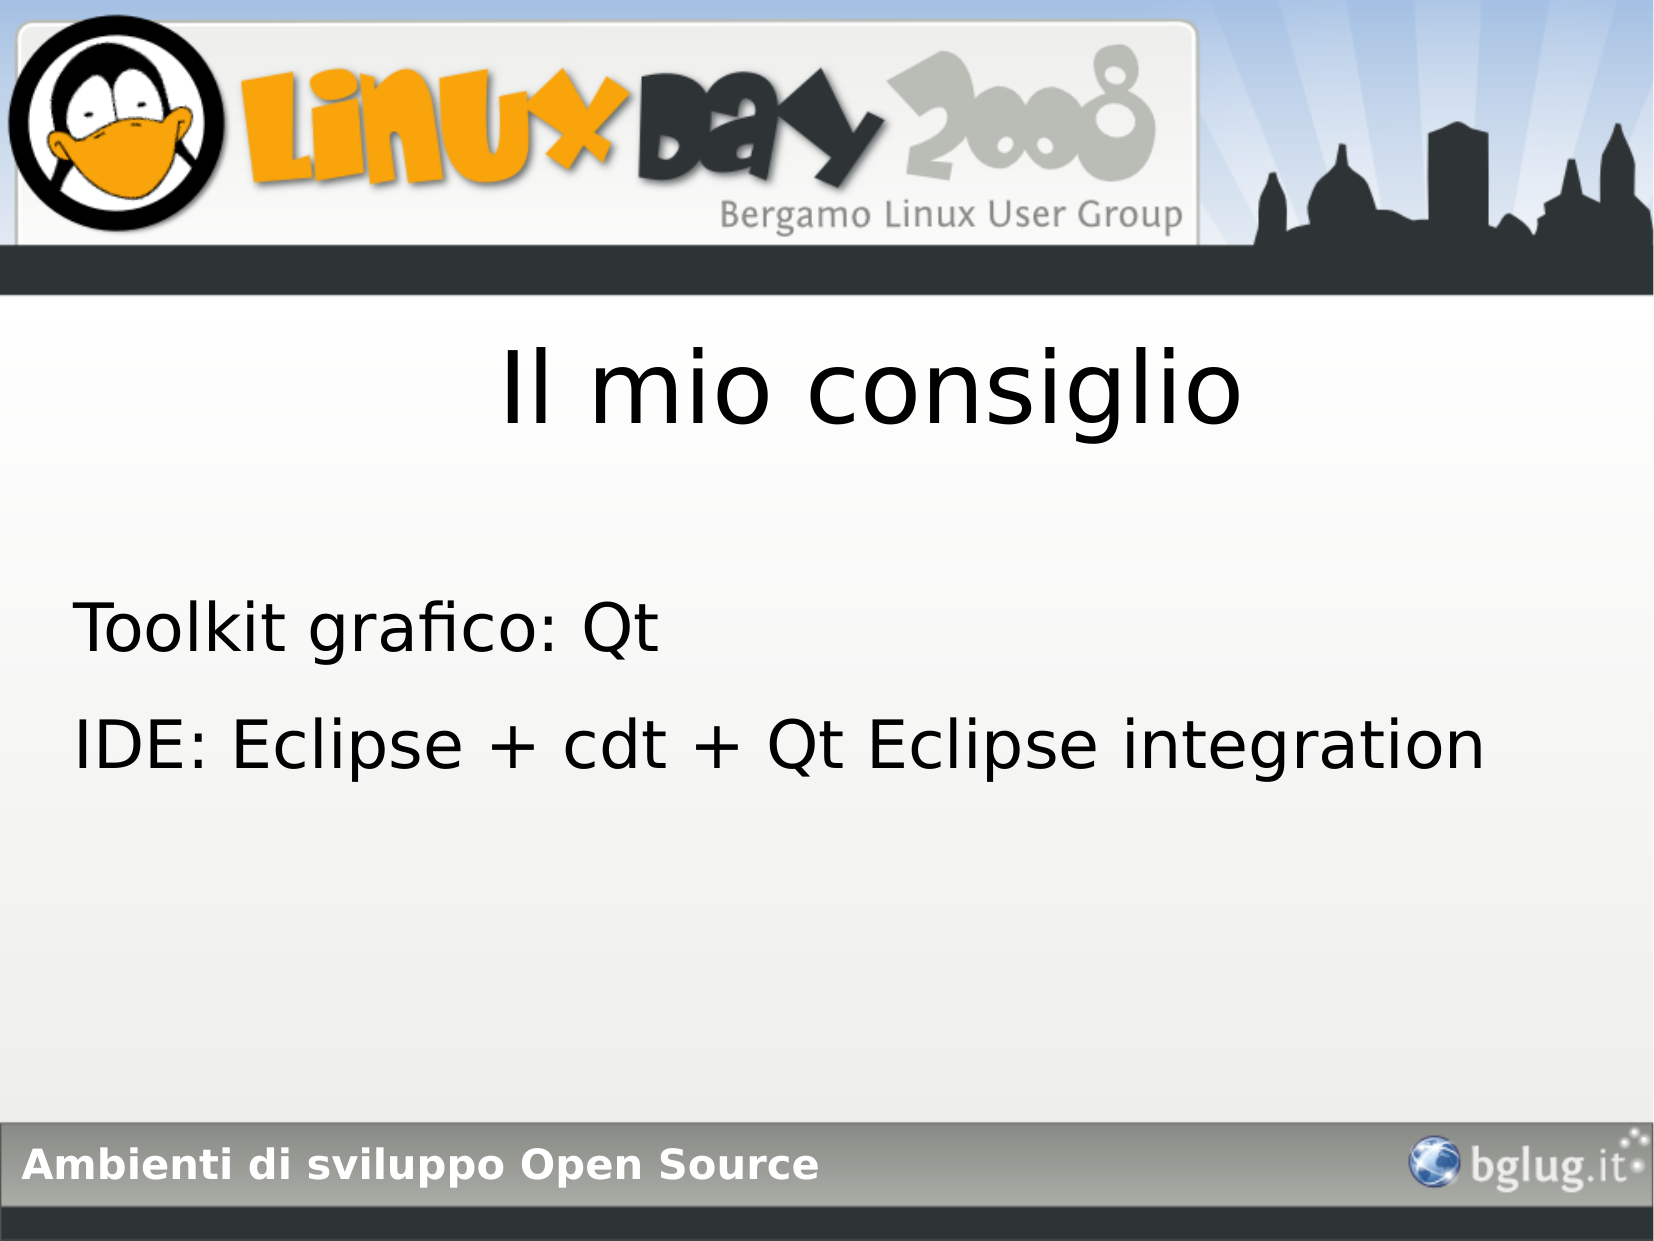

Il mio consiglio
Toolkit grafico: Qt
IDE: Eclipse + cdt + Qt Eclipse integration
Ambienti di sviluppo Open Source